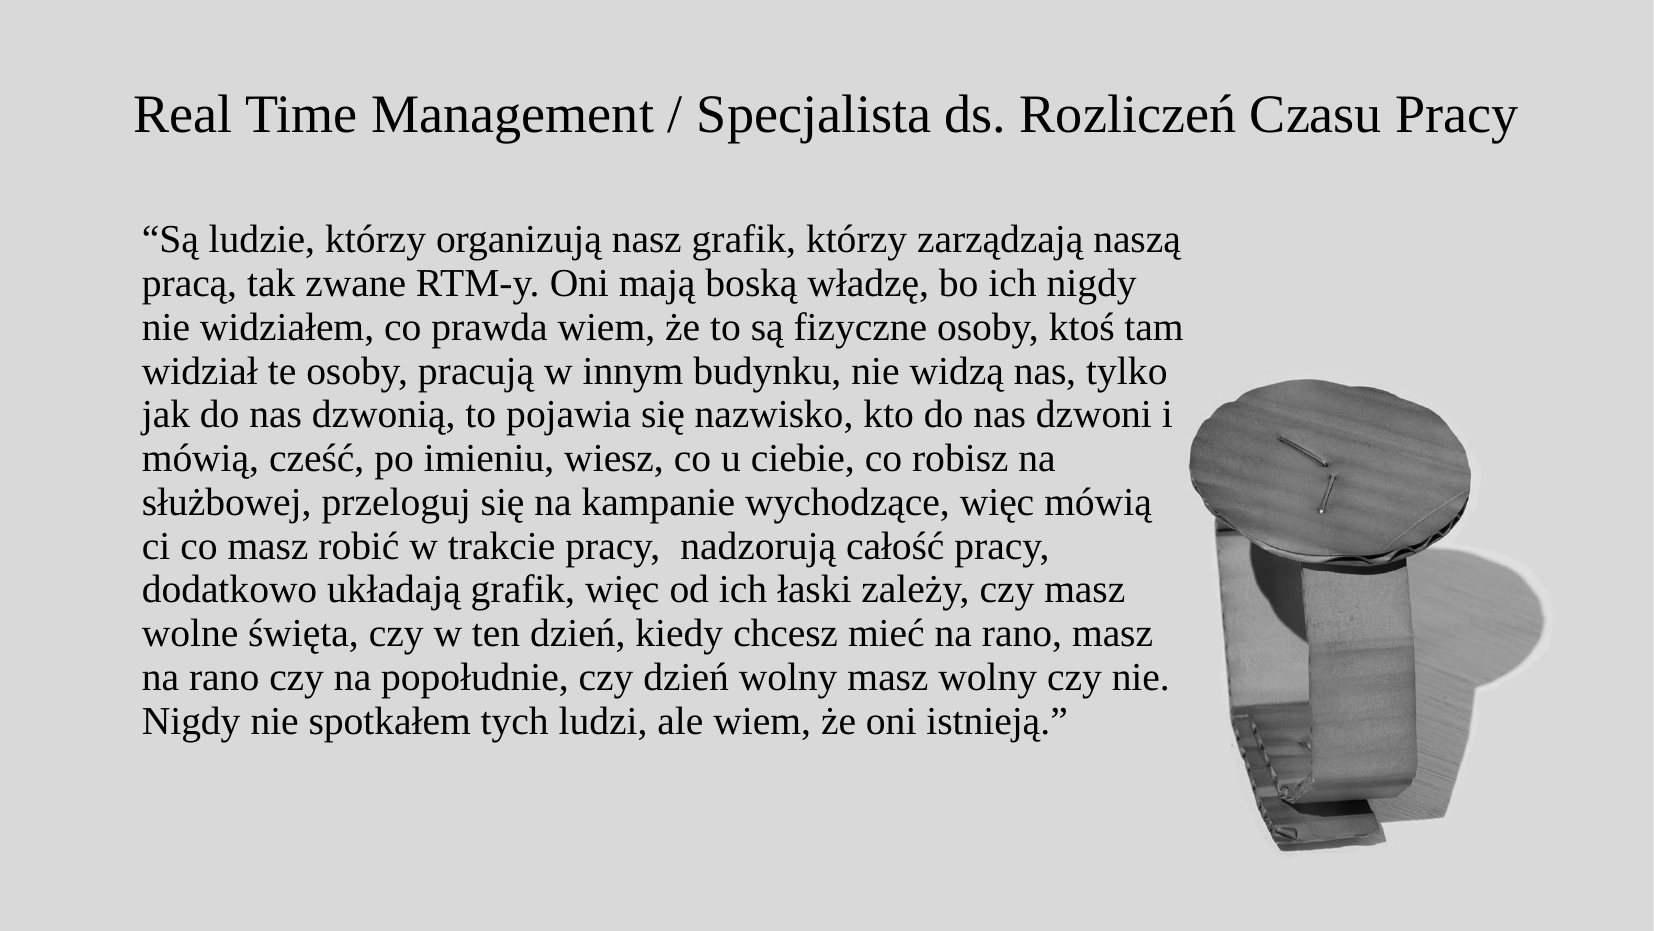

# Real Time Management / Specjalista ds. Rozliczeń Czasu Pracy
“Są ludzie, którzy organizują nasz grafik, którzy zarządzają naszą pracą, tak zwane RTM-y. Oni mają boską władzę, bo ich nigdy nie widziałem, co prawda wiem, że to są fizyczne osoby, ktoś tam widział te osoby, pracują w innym budynku, nie widzą nas, tylko jak do nas dzwonią, to pojawia się nazwisko, kto do nas dzwoni i mówią, cześć, po imieniu, wiesz, co u ciebie, co robisz na służbowej, przeloguj się na kampanie wychodzące, więc mówią ci co masz robić w trakcie pracy, nadzorują całość pracy, dodatkowo układają grafik, więc od ich łaski zależy, czy masz wolne święta, czy w ten dzień, kiedy chcesz mieć na rano, masz na rano czy na popołudnie, czy dzień wolny masz wolny czy nie. Nigdy nie spotkałem tych ludzi, ale wiem, że oni istnieją.”